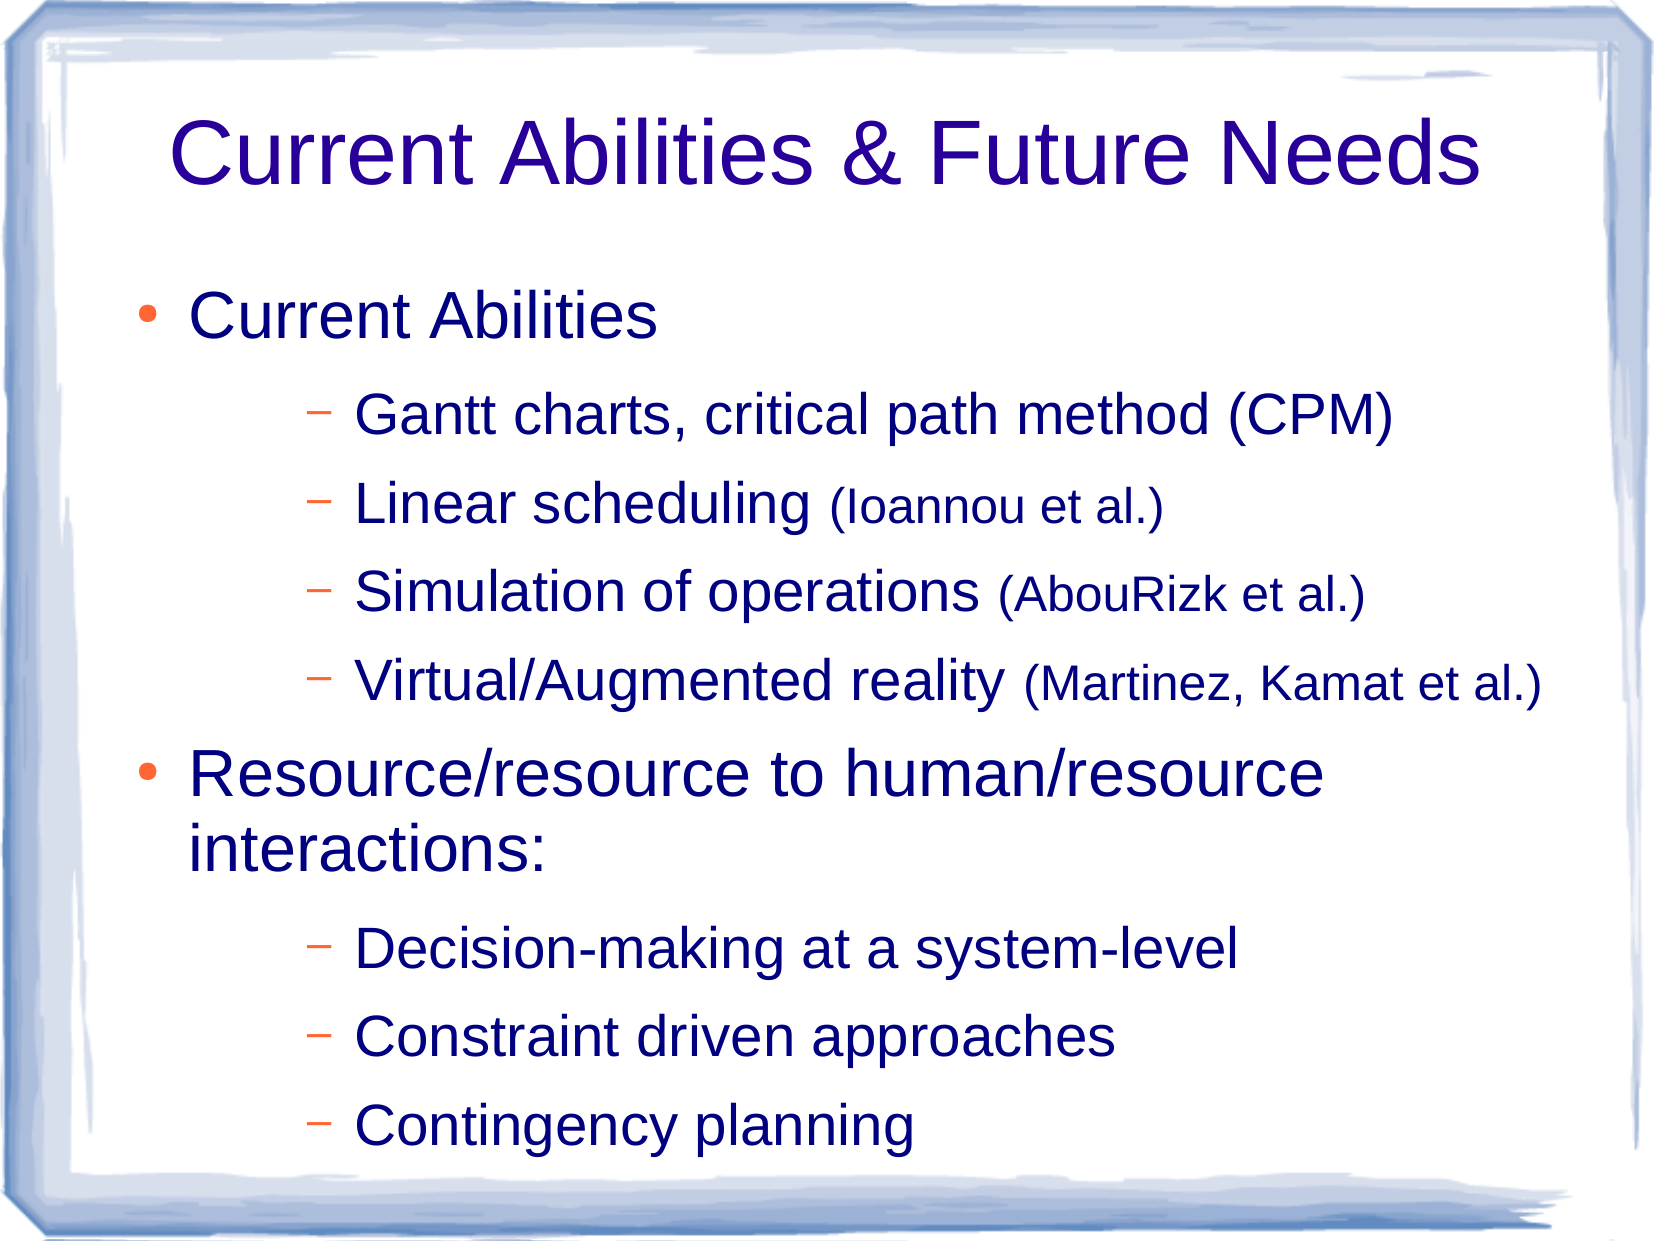

# Current Abilities & Future Needs
Current Abilities
Gantt charts, critical path method (CPM)
Linear scheduling (Ioannou et al.)
Simulation of operations (AbouRizk et al.)
Virtual/Augmented reality (Martinez, Kamat et al.)
Resource/resource to human/resource interactions:
Decision-making at a system-level
Constraint driven approaches
Contingency planning